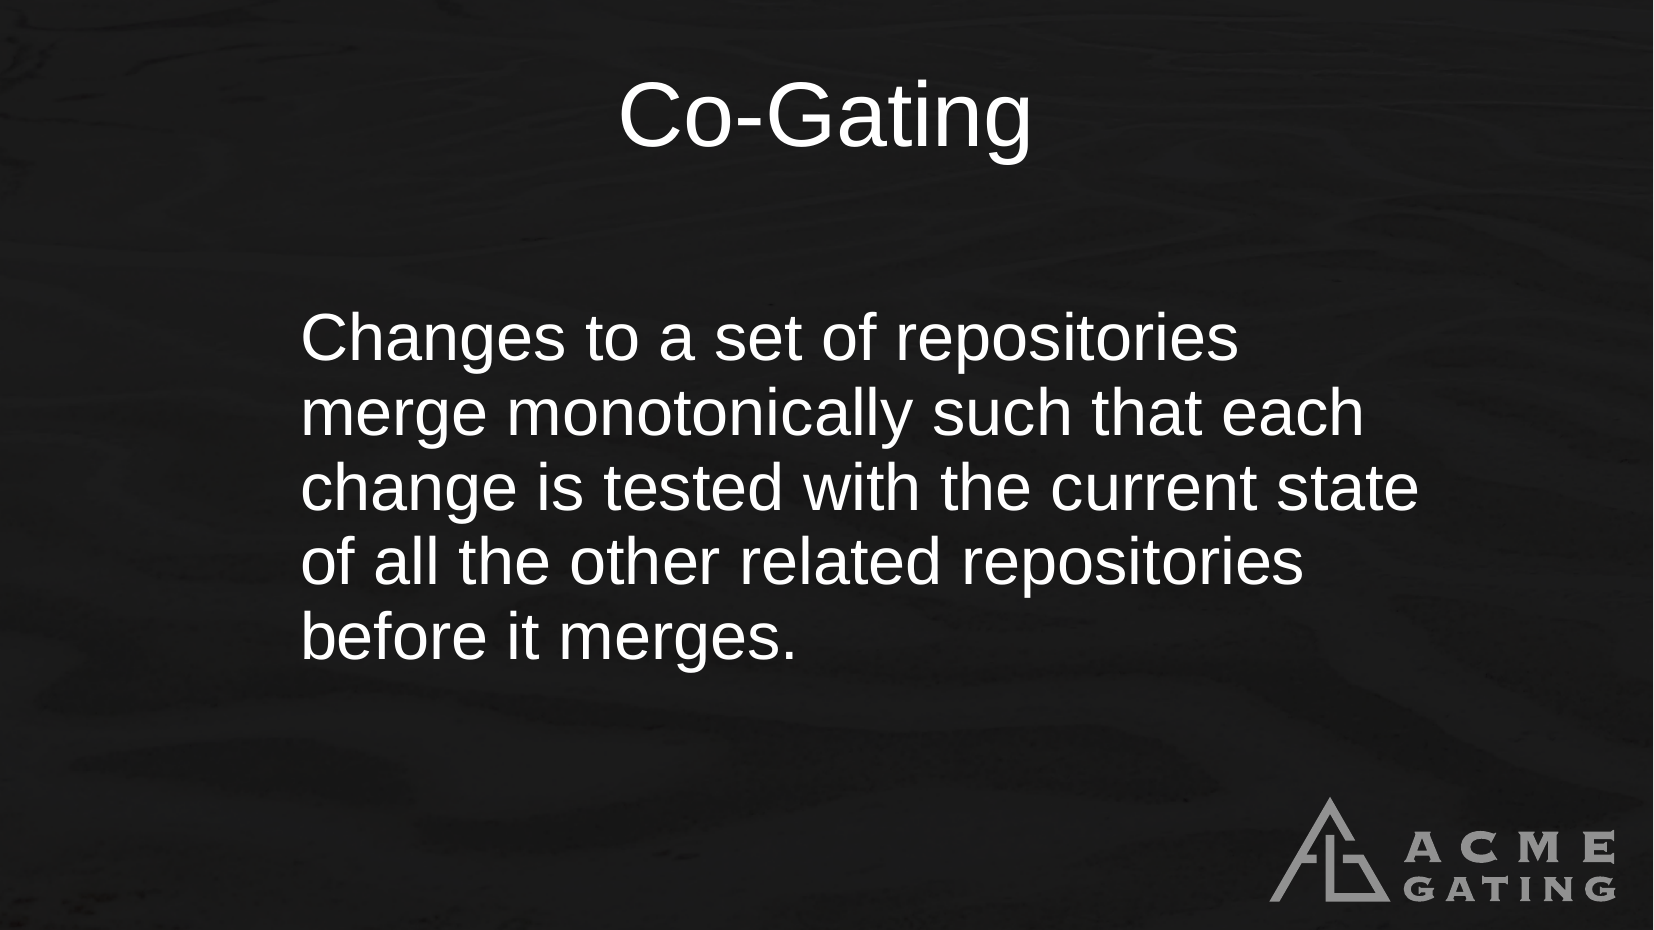

# Co-Gating
Changes to a set of repositories merge monotonically such that each change is tested with the current state of all the other related repositories before it merges.